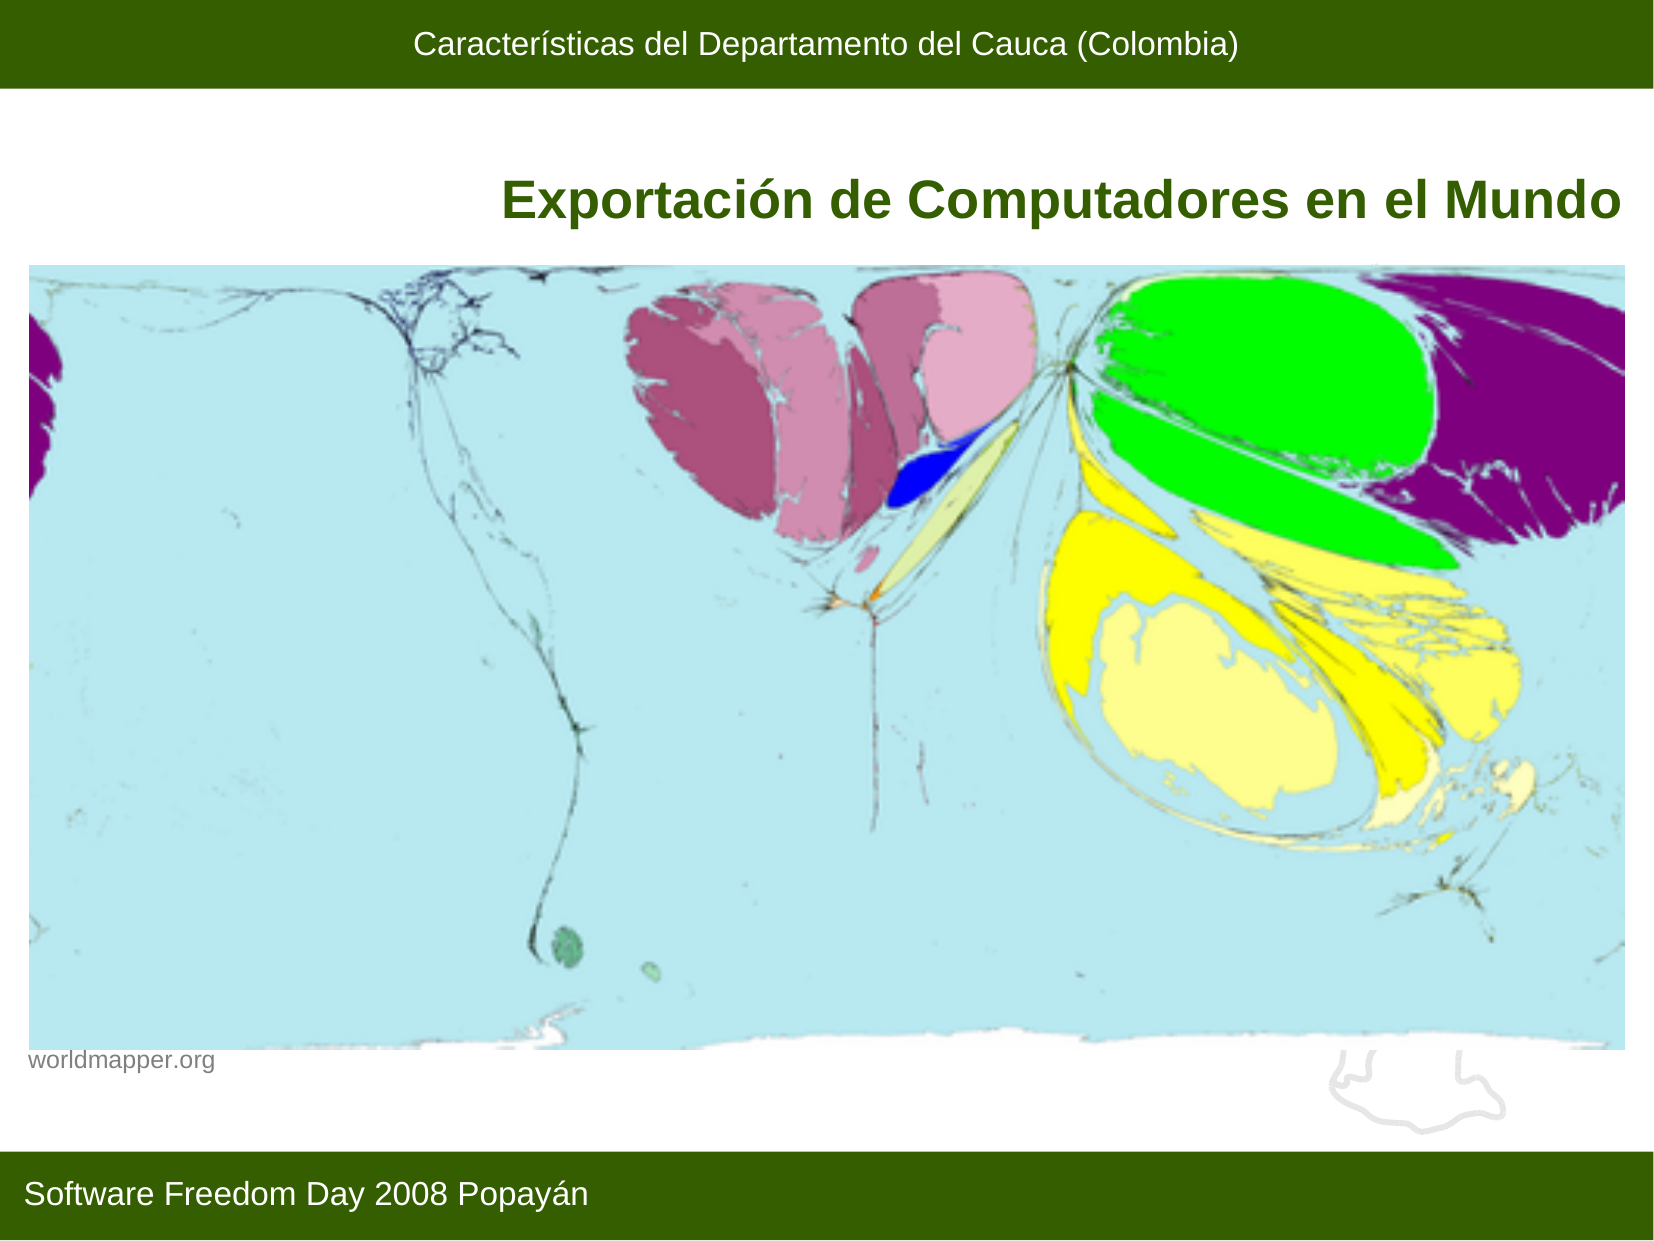

# Exportación de Computadores en el Mundo
worldmapper.org